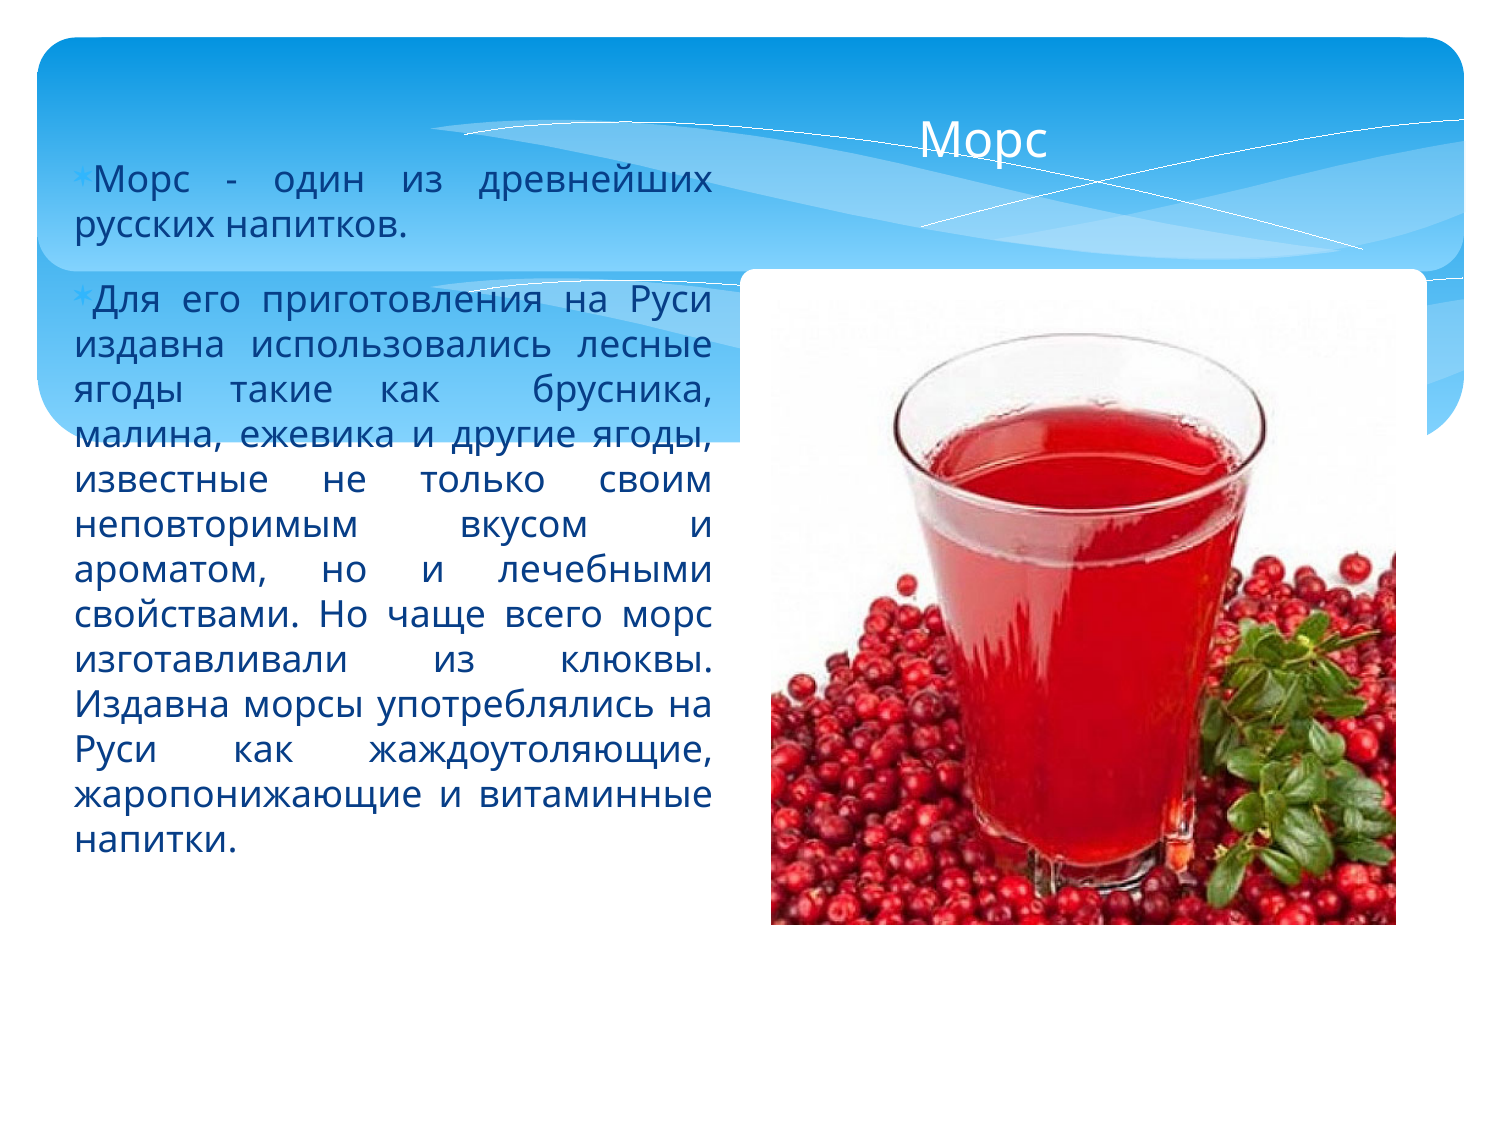

Морс
# Морс - один из древнейших русских напитков.
Для его приготовления на Руси издавна использовались лесные ягоды такие как брусника, малина, ежевика и другие ягоды, известные не только своим неповторимым вкусом и ароматом, но и лечебными свойствами. Но чаще всего морс изготавливали из клюквы. Издавна морсы употреблялись на Руси как жаждоутоляющие, жаропонижающие и витаминные напитки.